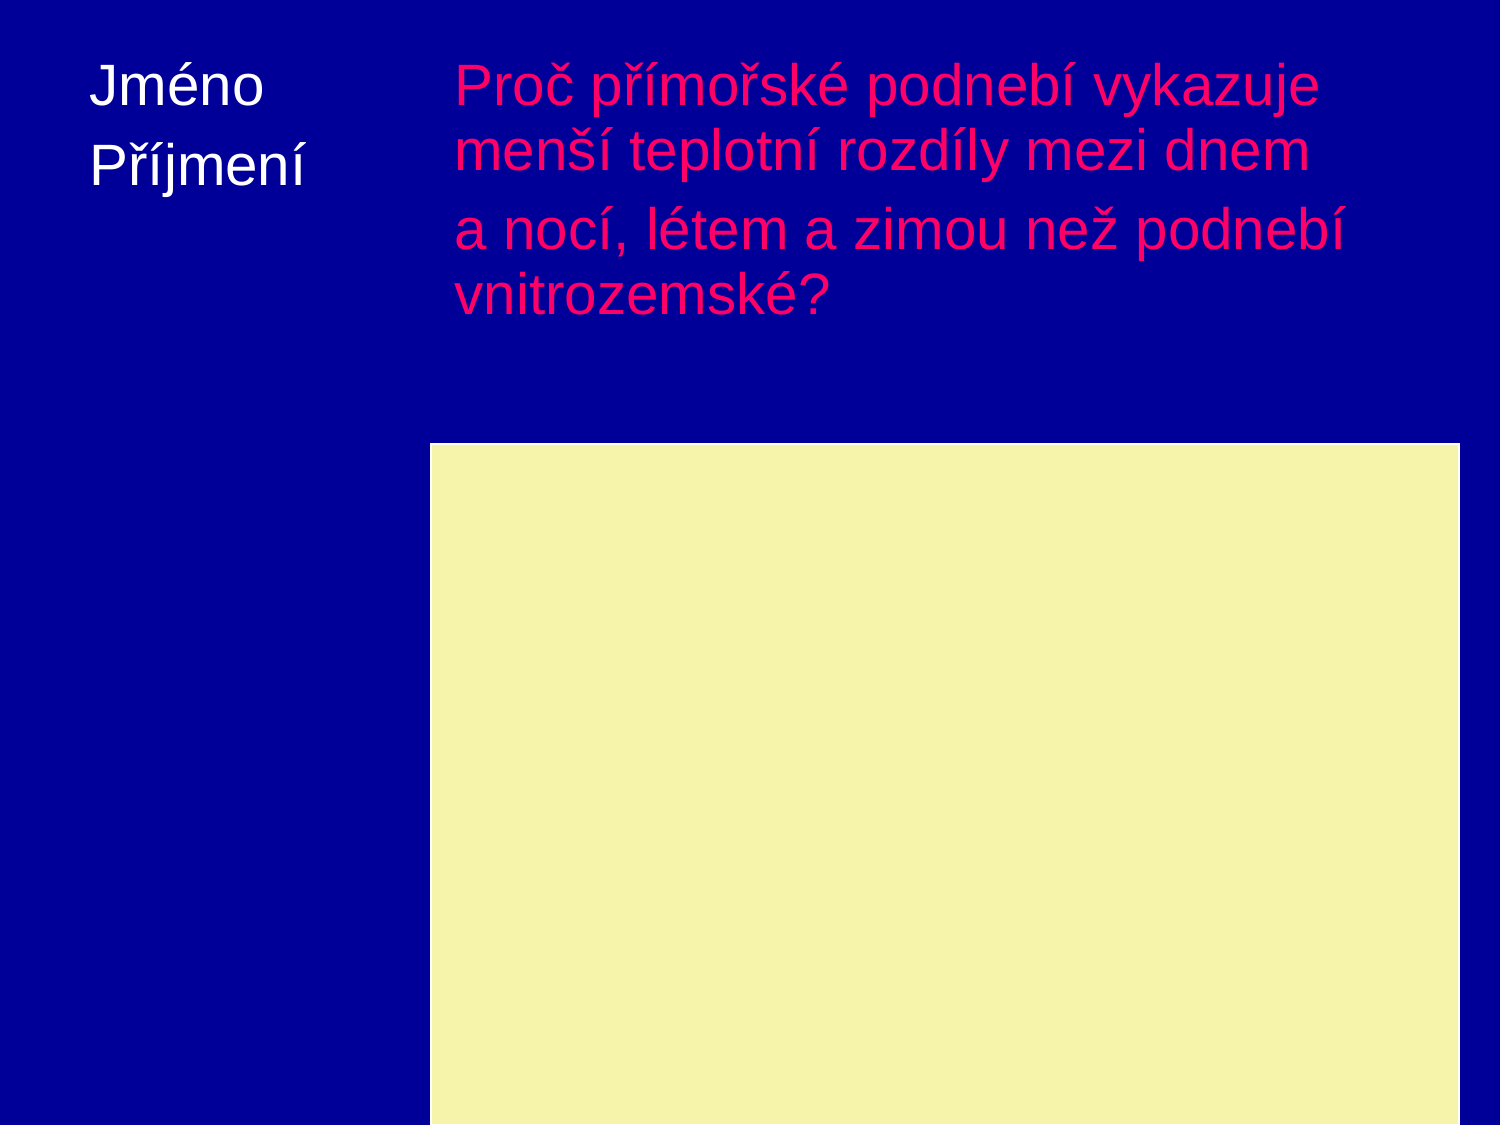

Jméno
Příjmení
Proč přímořské podnebí vykazuje menší teplotní rozdíly mezi dnem
a nocí, létem a zimou než podnebí vnitrozemské?
Voda má velkou měrnou tepelnou kapacitu
a slouží jako akumulátor energie (její teplota
se mění pomalu – pomalu se prohřívá a
pomalu chladne).